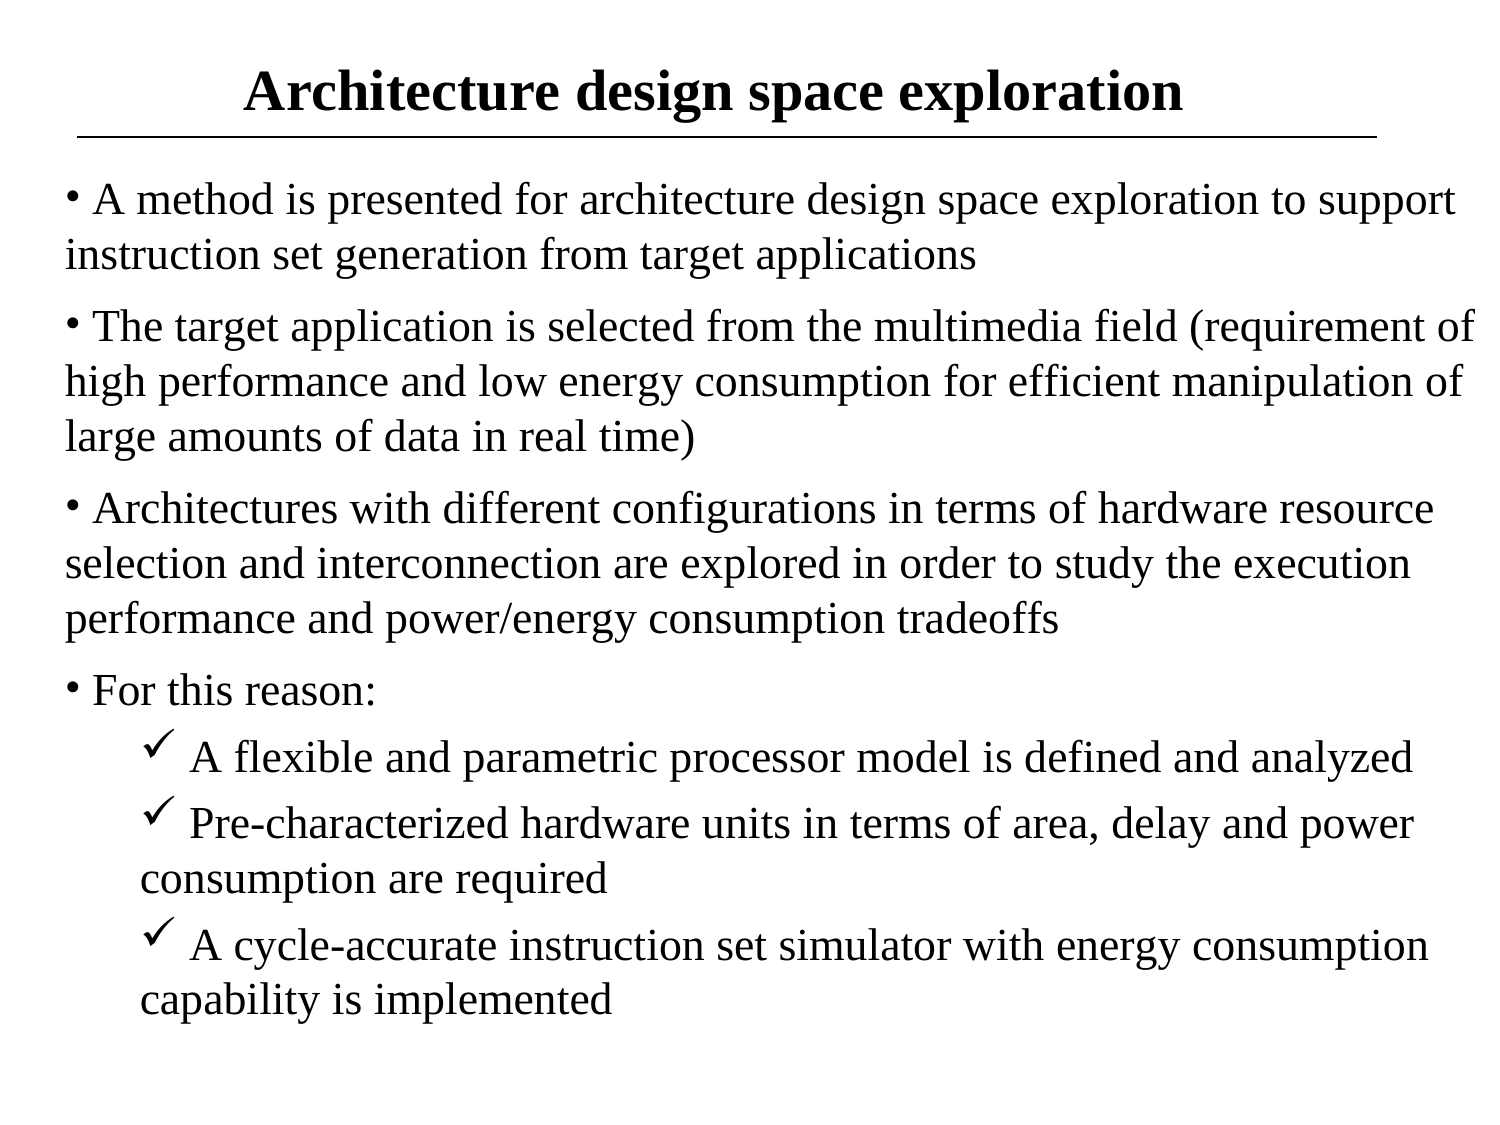

# Architecture design space exploration
 A method is presented for architecture design space exploration to support instruction set generation from target applications
 The target application is selected from the multimedia field (requirement of high performance and low energy consumption for efficient manipulation of large amounts of data in real time)
 Architectures with different configurations in terms of hardware resource selection and interconnection are explored in order to study the execution performance and power/energy consumption tradeoffs
 For this reason:
 A flexible and parametric processor model is defined and analyzed
 Pre-characterized hardware units in terms of area, delay and power consumption are required
 A cycle-accurate instruction set simulator with energy consumption capability is implemented